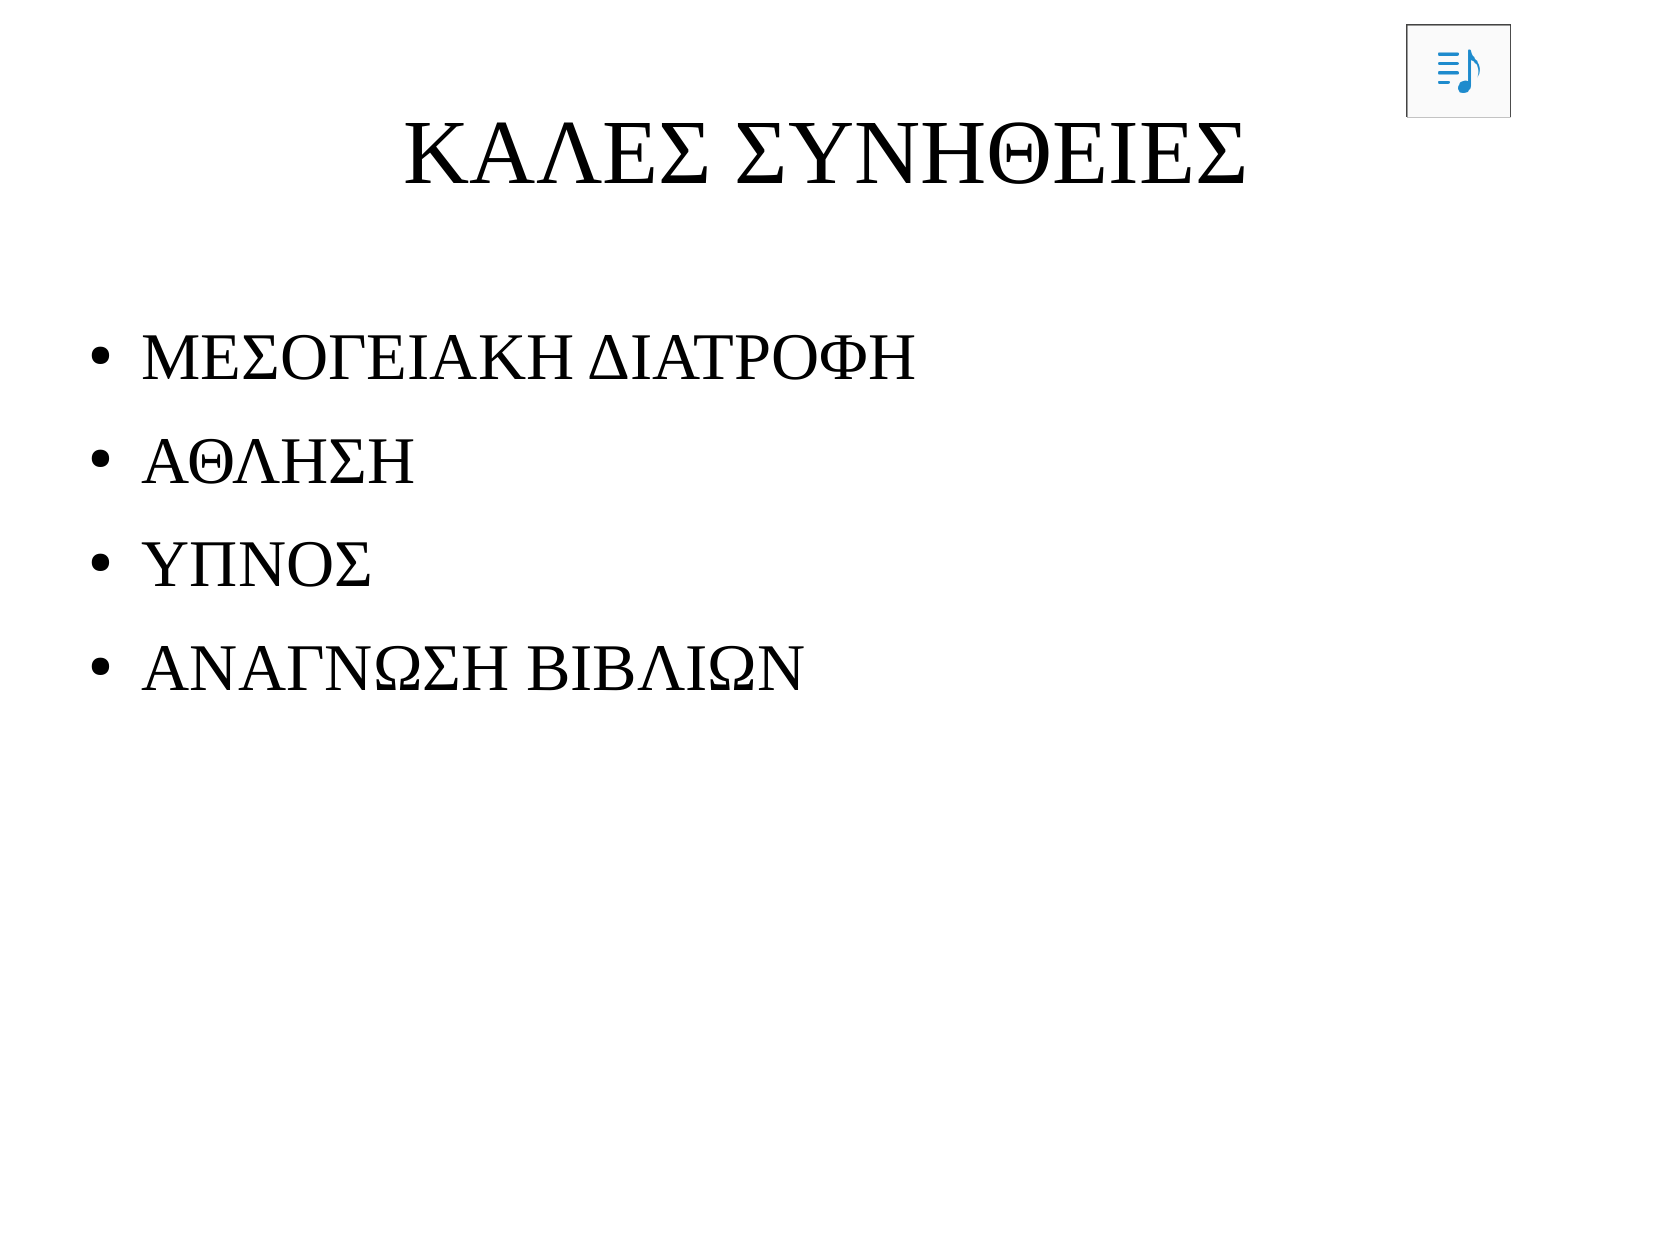

# KAΛΕΣ ΣΥΝΗΘΕΙΕΣ
ΜΕΣΟΓΕΙΑΚΗ ΔΙΑΤΡΟΦΗ
ΑΘΛΗΣΗ
ΥΠΝΟΣ
ΑΝΑΓΝΩΣΗ ΒΙΒΛΙΩΝ